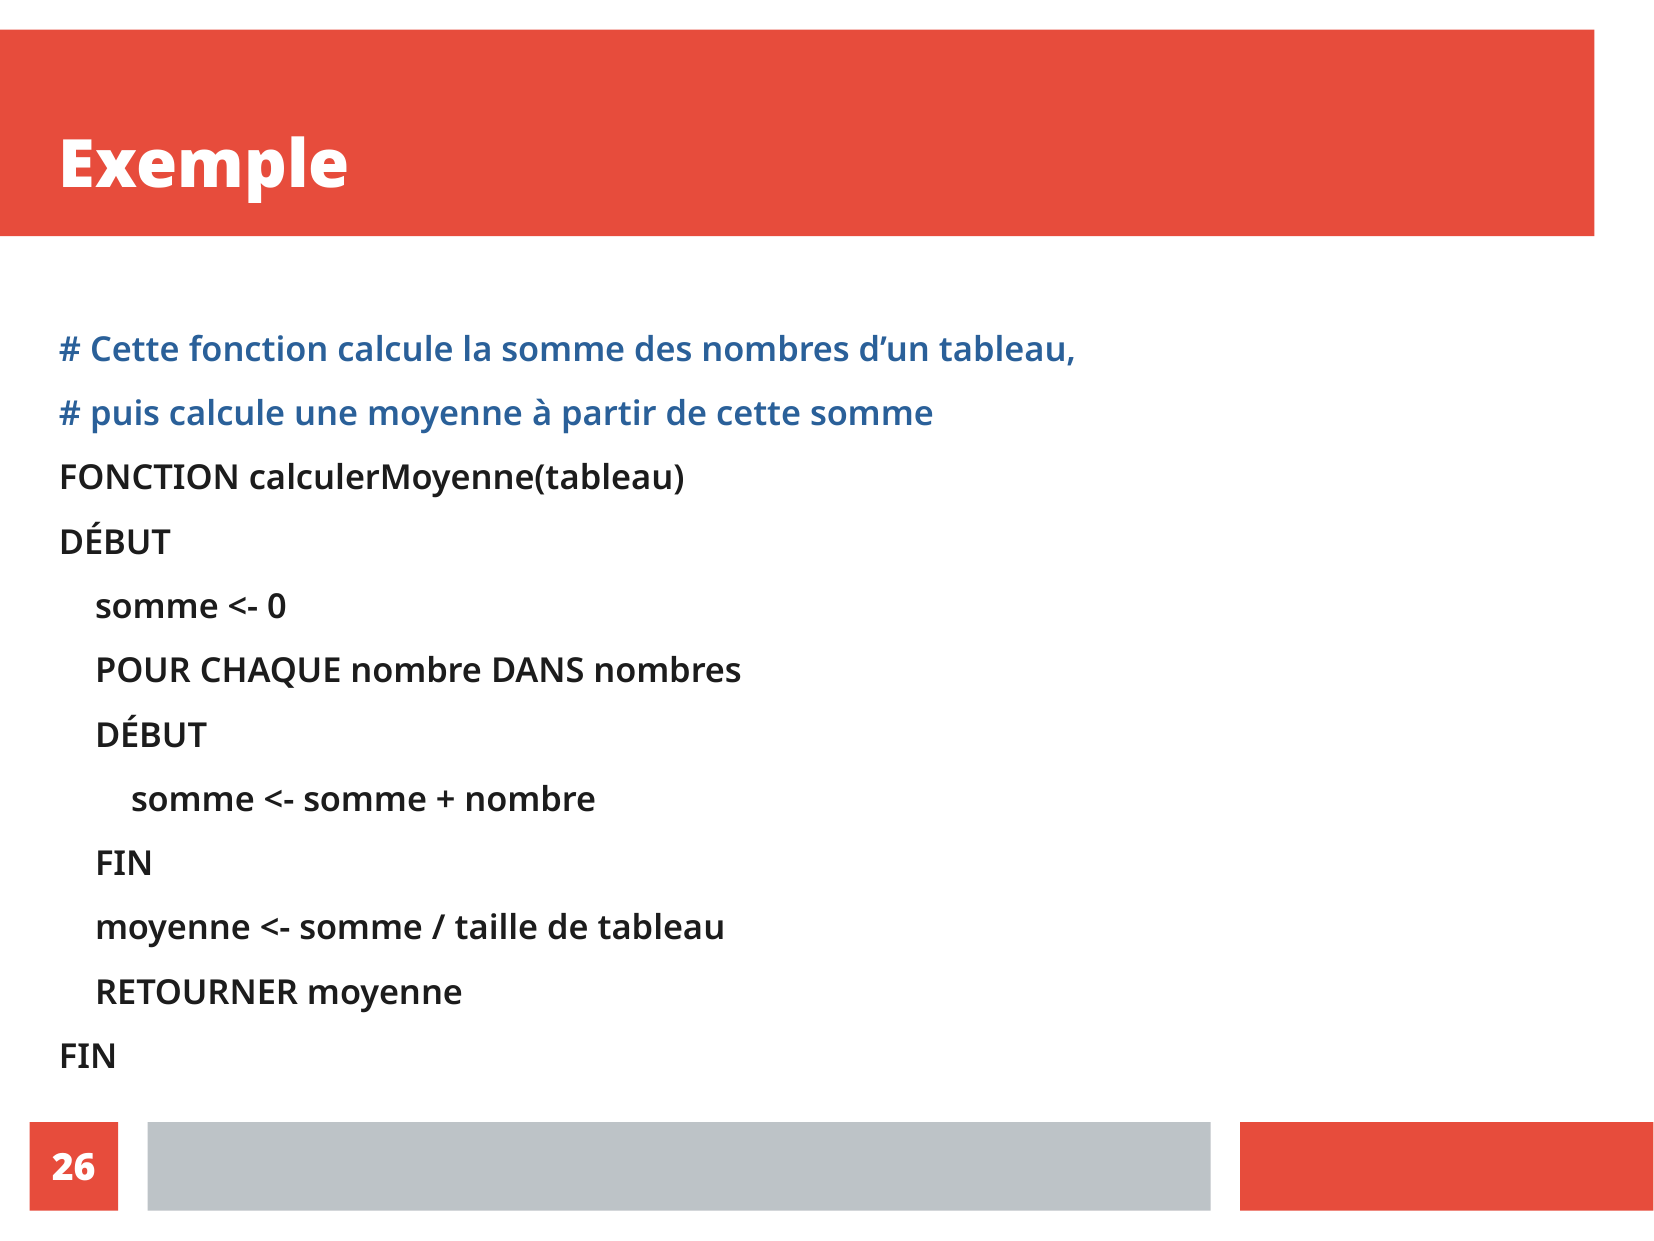

# Exemple
# Cette fonction calcule la somme des nombres d’un tableau,
# puis calcule une moyenne à partir de cette somme
FONCTION calculerMoyenne(tableau)
DÉBUT
 somme <- 0
 POUR CHAQUE nombre DANS nombres
 DÉBUT
 somme <- somme + nombre
 FIN
 moyenne <- somme / taille de tableau
 RETOURNER moyenne
FIN
26